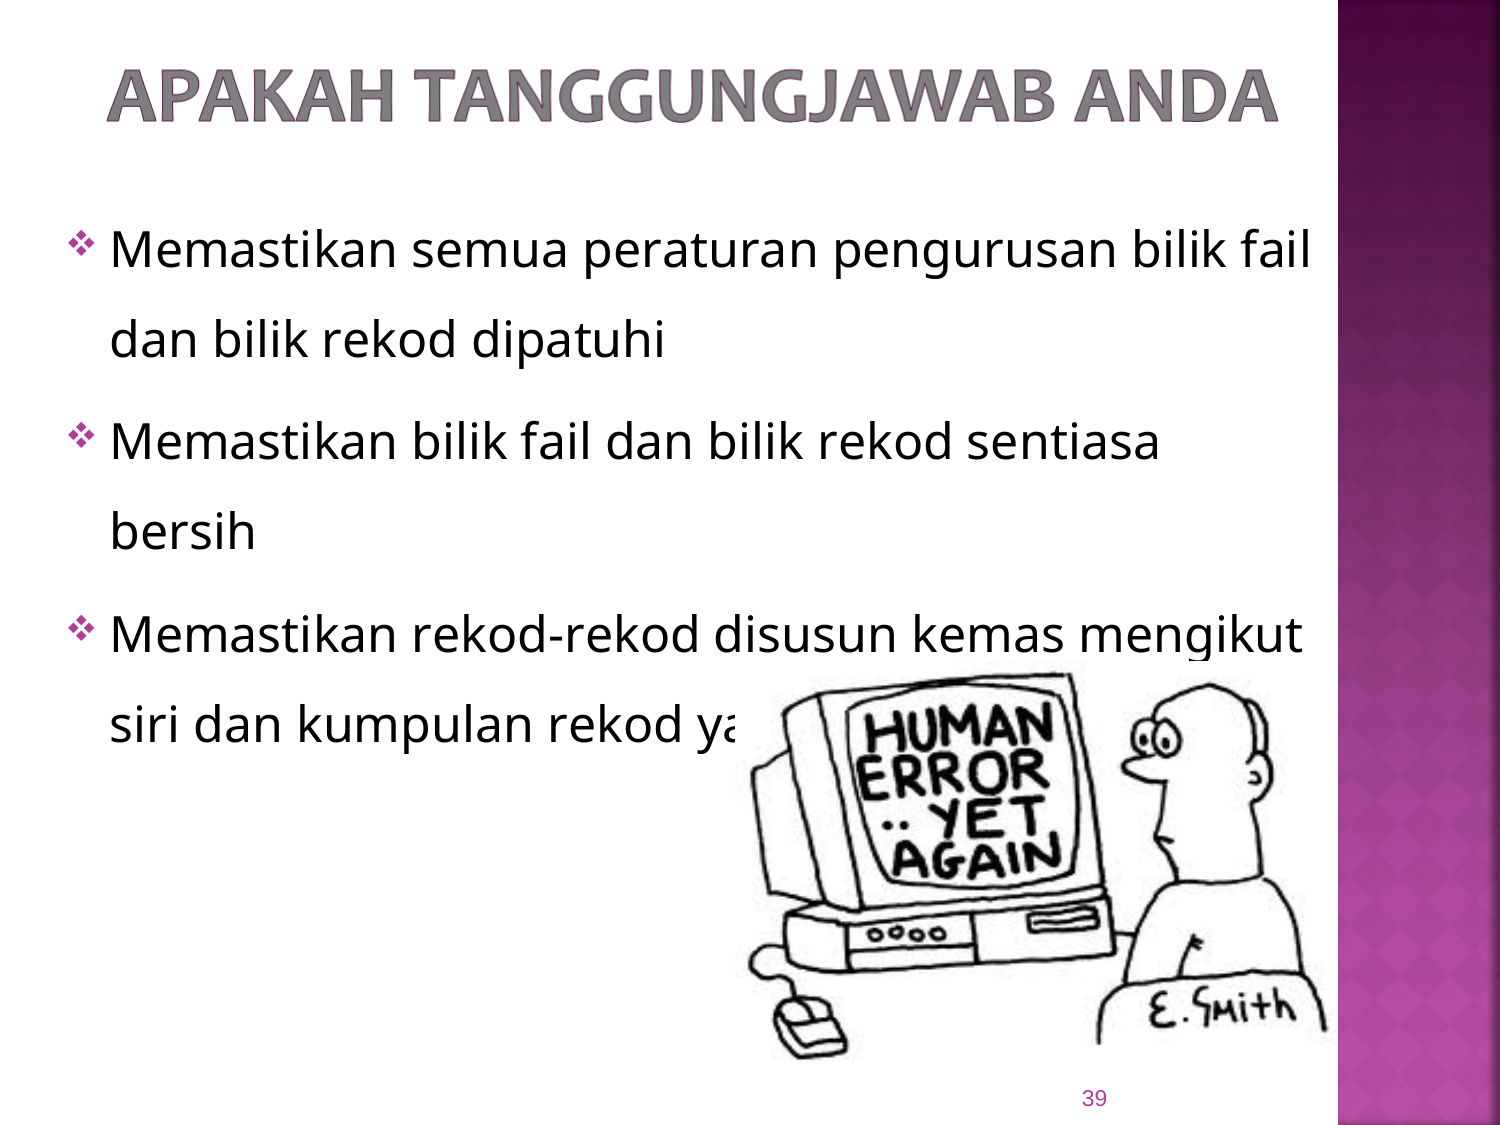

# Memastikan semua peraturan pengurusan bilik fail dan bilik rekod dipatuhi
Memastikan bilik fail dan bilik rekod sentiasa bersih
Memastikan rekod-rekod disusun kemas mengikut siri dan kumpulan rekod yang betul